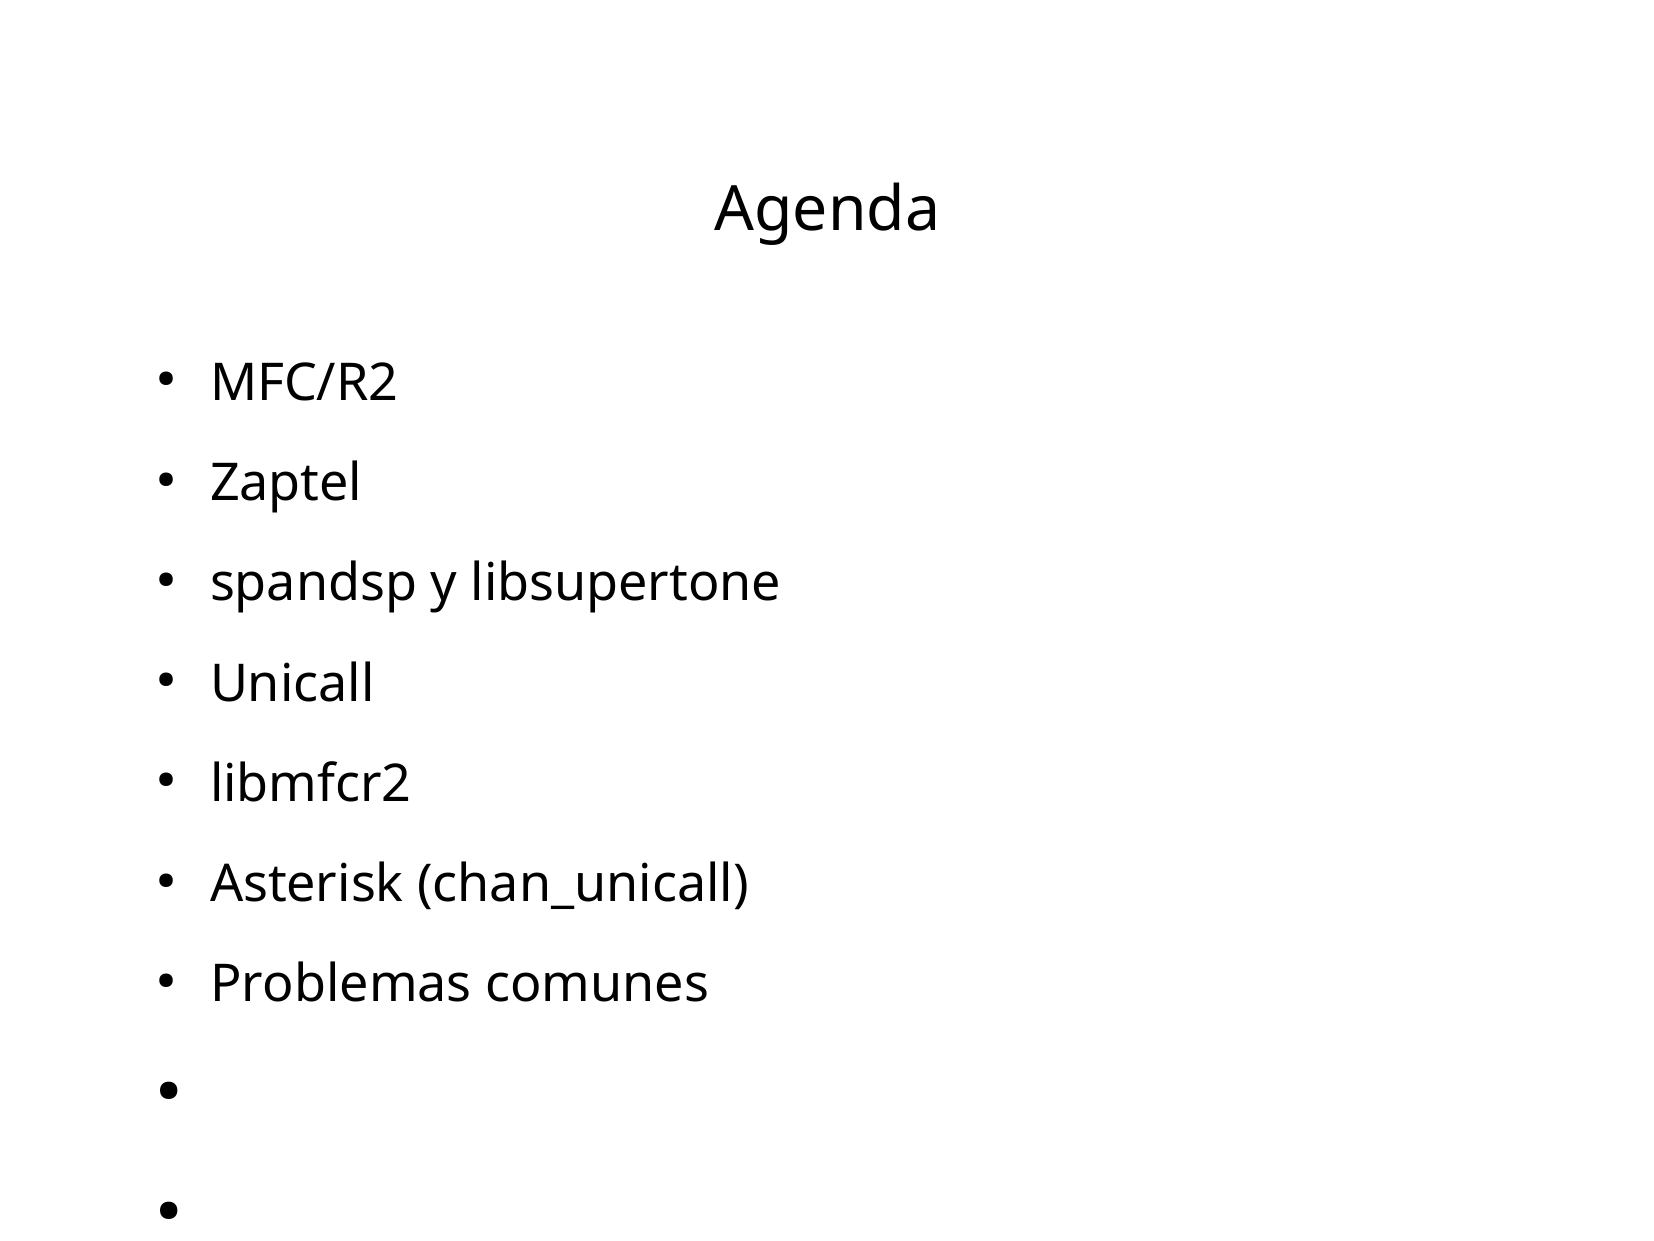

# Agenda
MFC/R2
Zaptel
spandsp y libsupertone
Unicall
libmfcr2
Asterisk (chan_unicall)
Problemas comunes